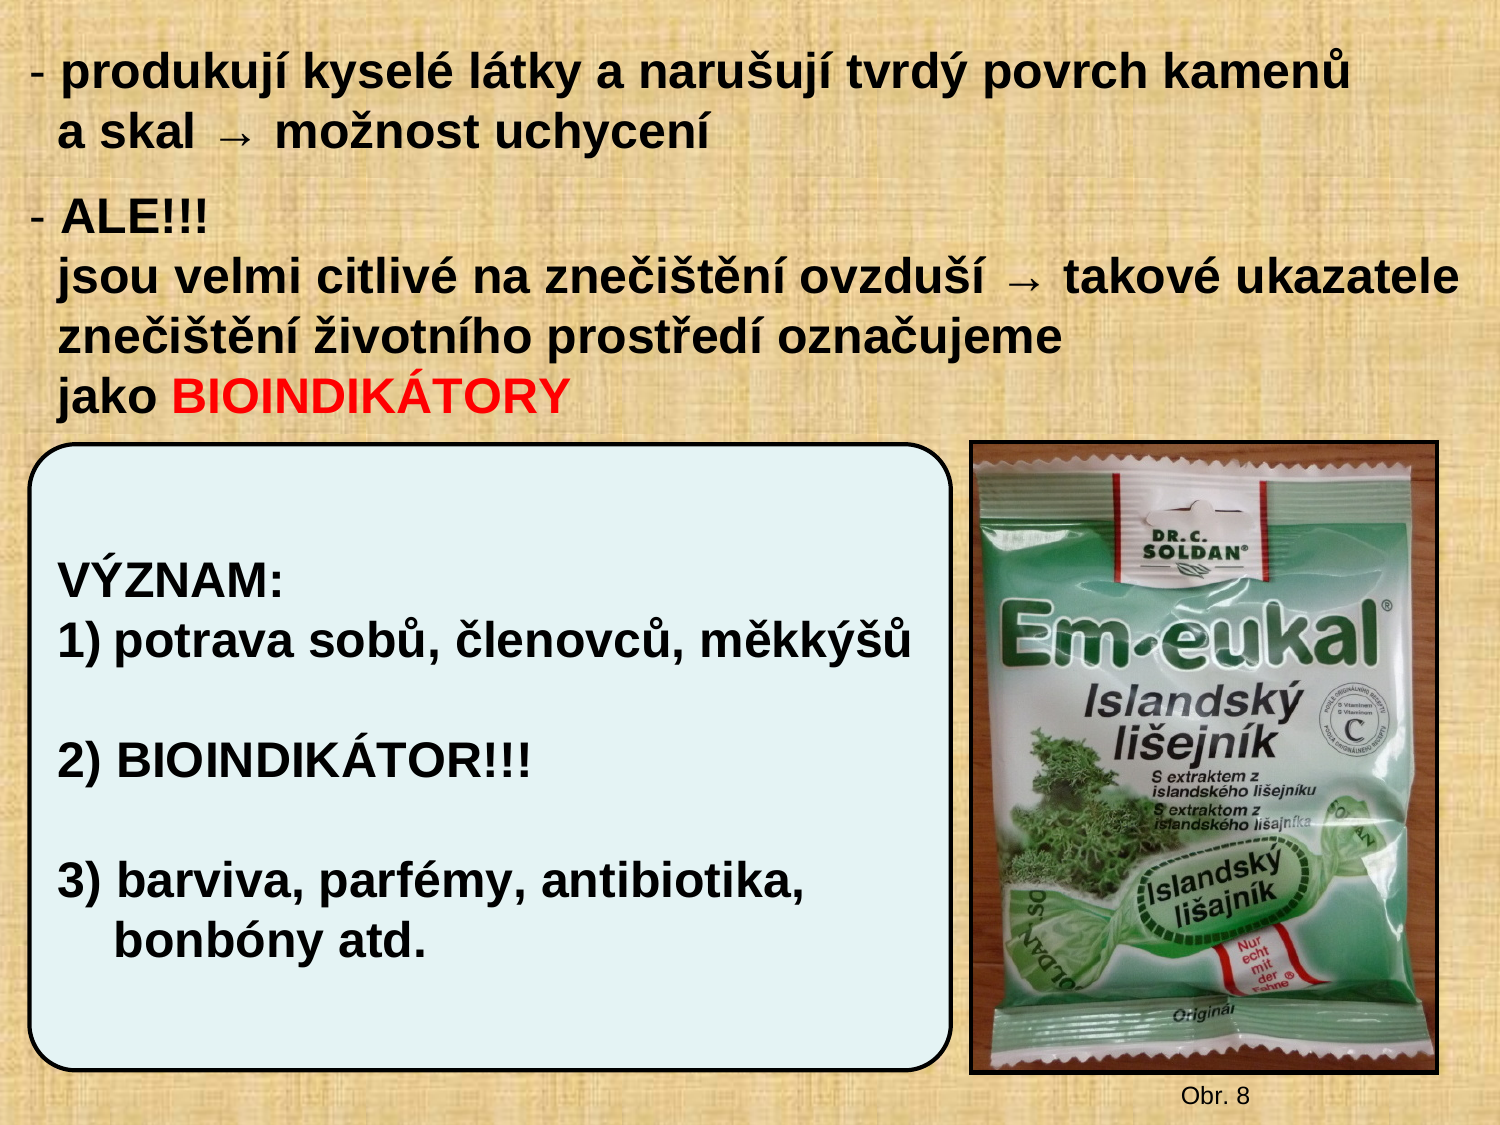

- produkují kyselé látky a narušují tvrdý povrch kamenů
 a skal → možnost uchycení
- ALE!!!
 jsou velmi citlivé na znečištění ovzduší → takové ukazatele
 znečištění životního prostředí označujeme
 jako BIOINDIKÁTORY
VÝZNAM:
potrava sobů, členovců, měkkýšů
2) BIOINDIKÁTOR!!!
3) barviva, parfémy, antibiotika,
 bonbóny atd.
Obr. 8